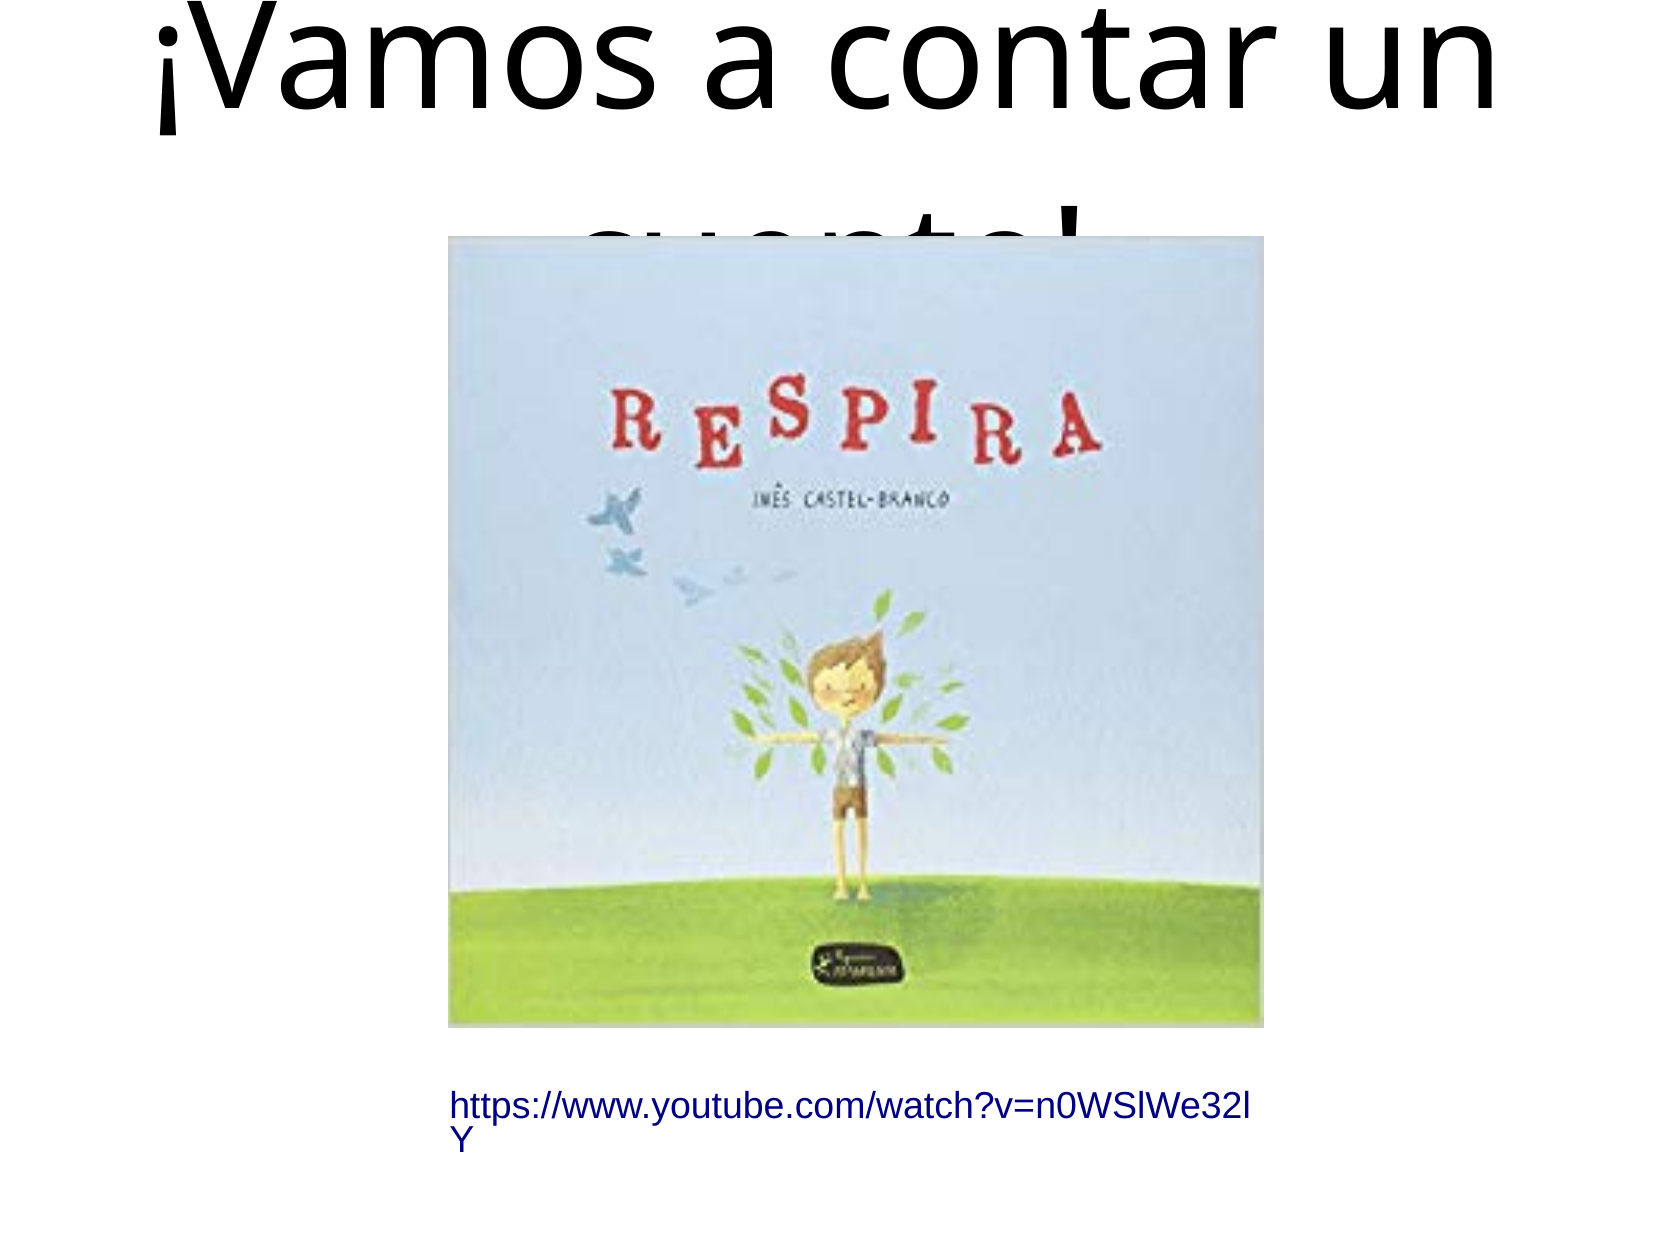

# ¡Vamos a contar un cuento!
https://www.youtube.com/watch?v=n0WSlWe32lY